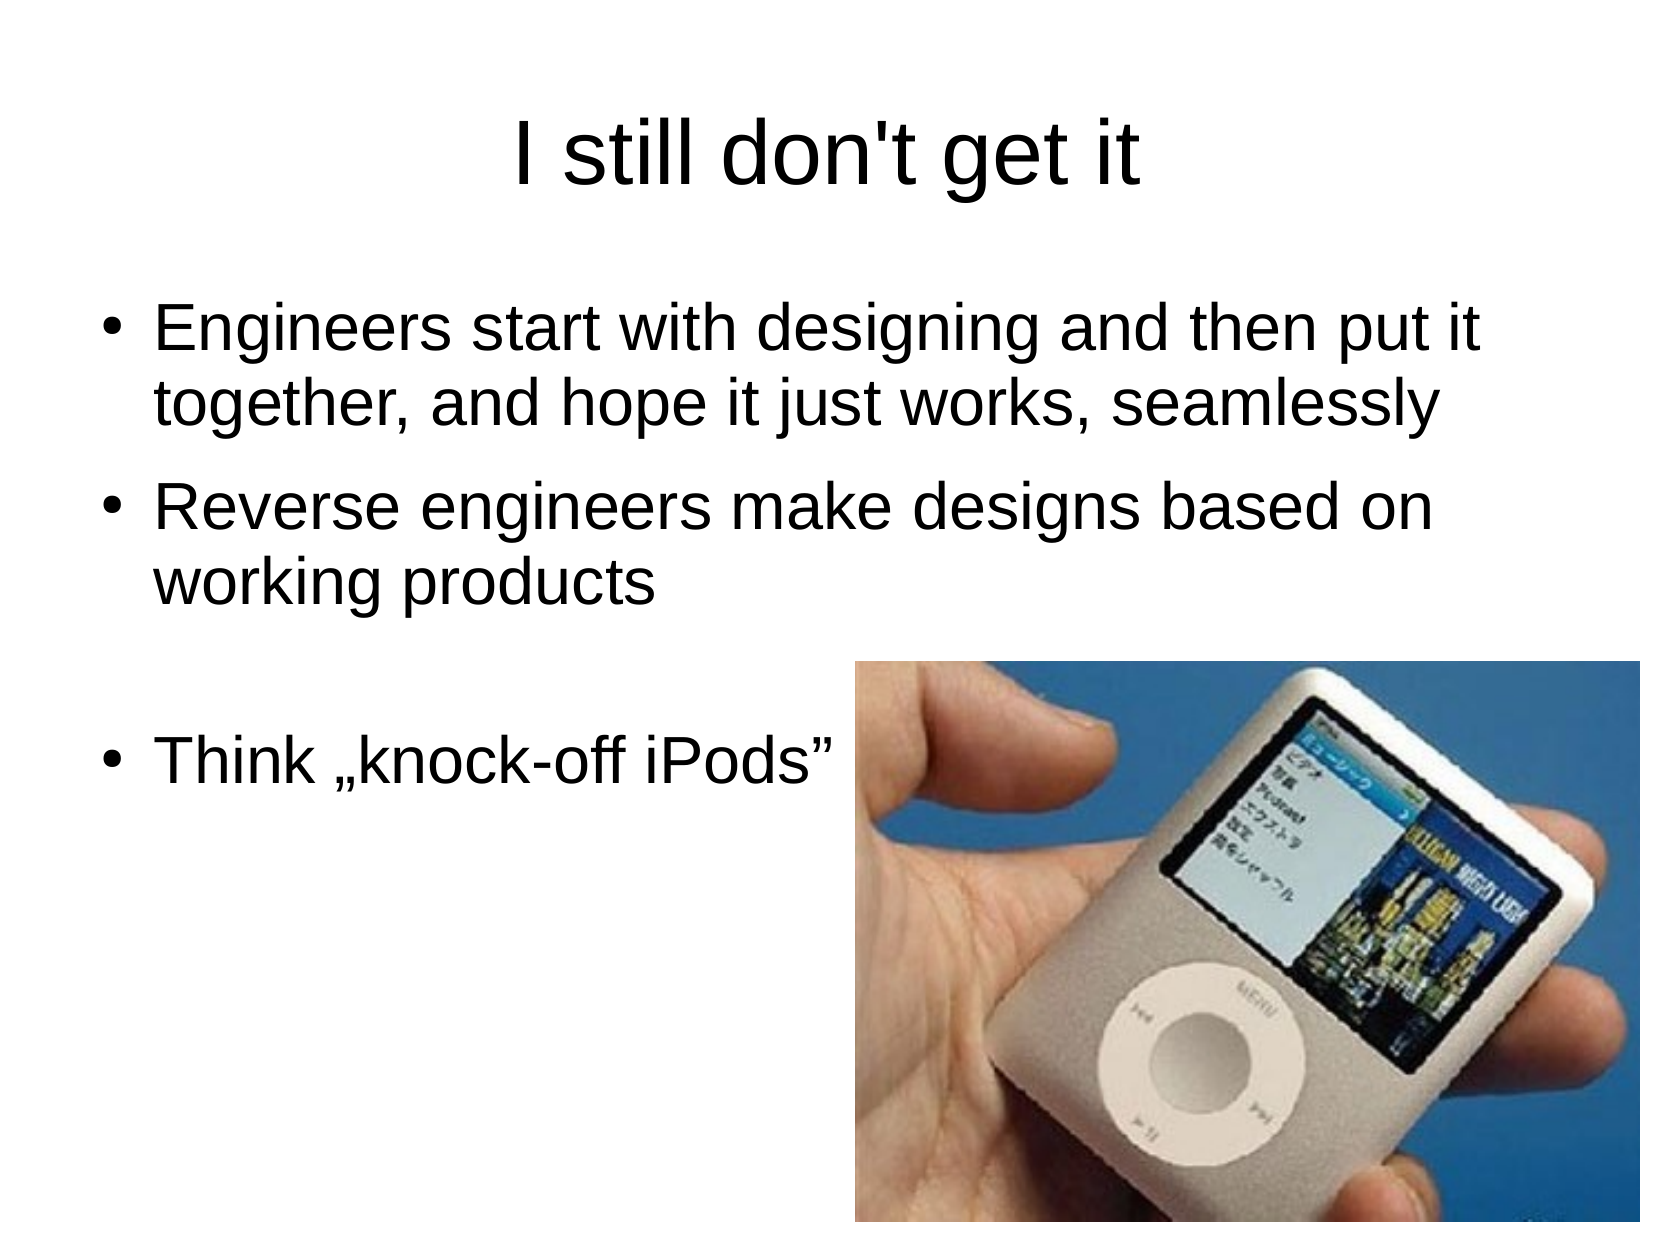

# I still don't get it
Engineers start with designing and then put it together, and hope it just works, seamlessly
Reverse engineers make designs based on working products
Think „knock-off iPods”